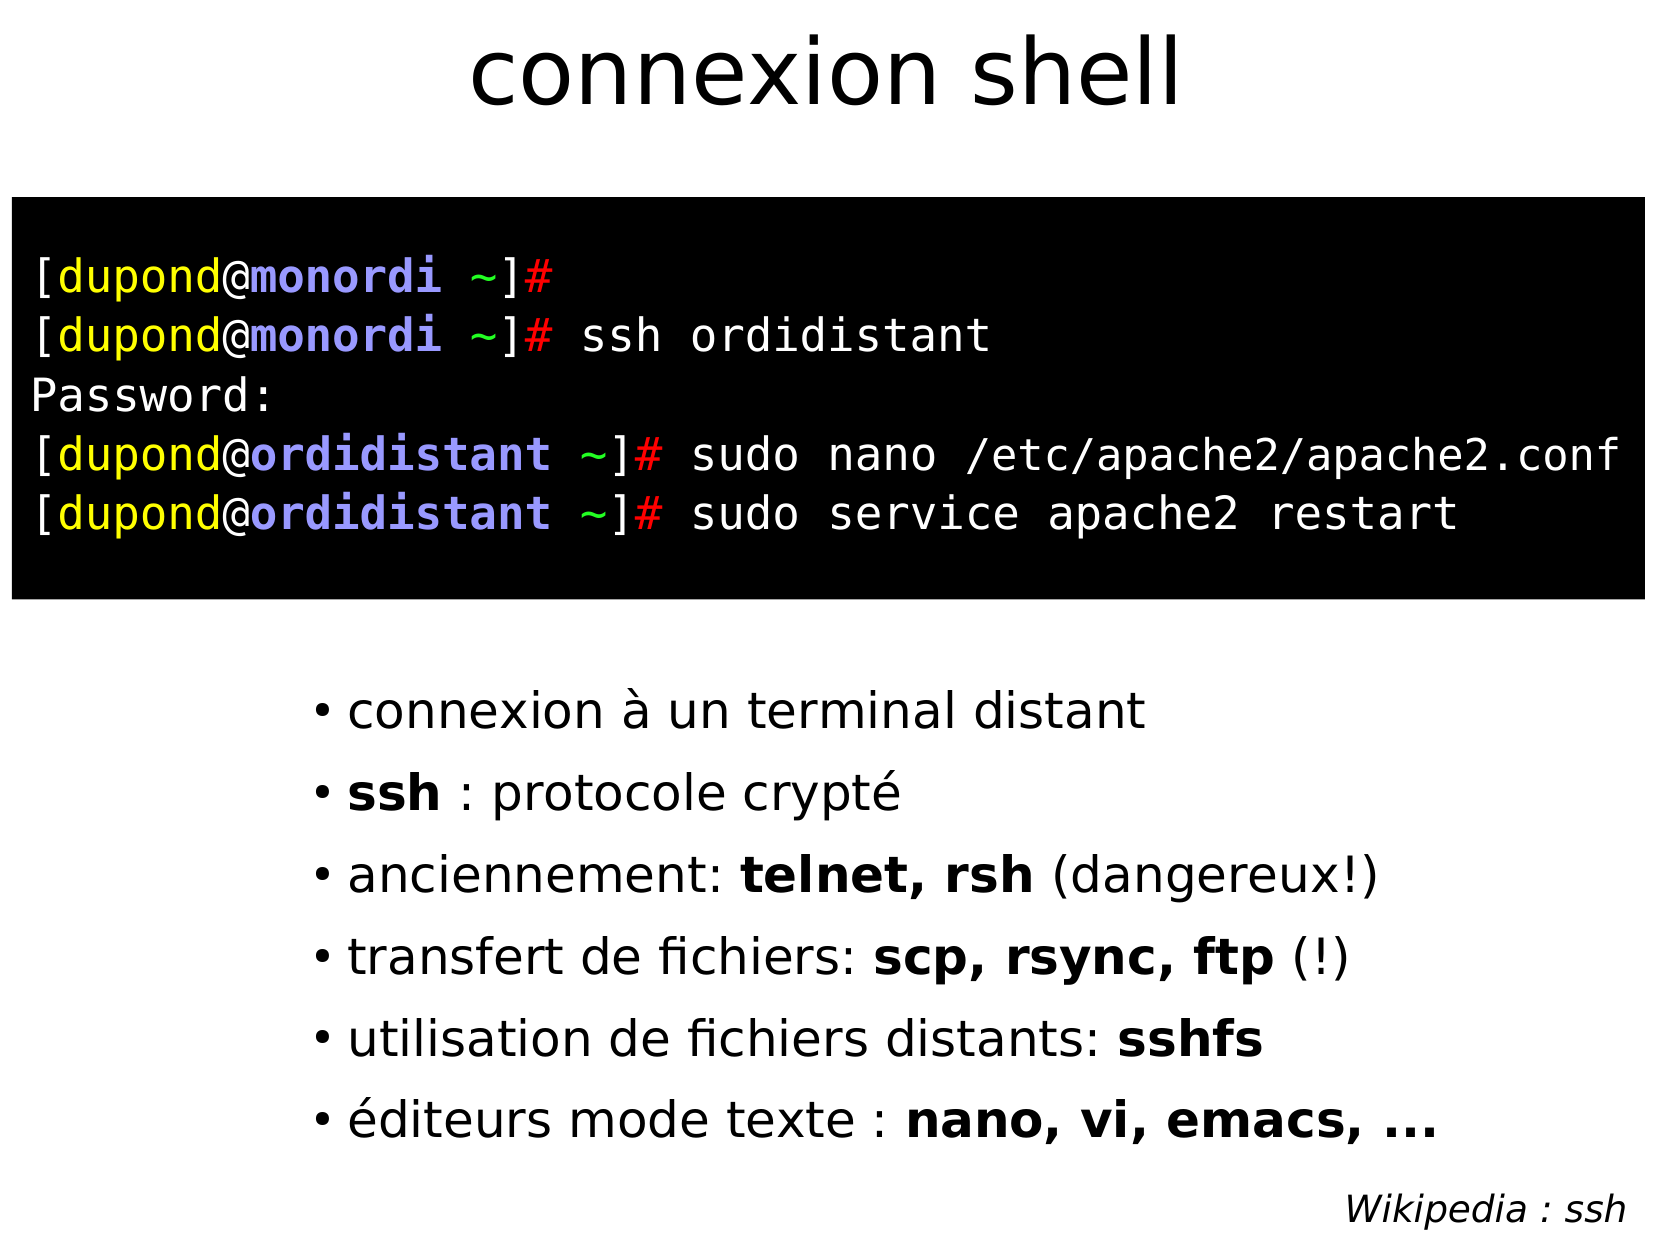

# connexion shell
[dupond@monordi ~]#
[dupond@monordi ~]# ssh ordidistant
Password:
[dupond@ordidistant ~]# sudo nano /etc/apache2/apache2.conf
[dupond@ordidistant ~]# sudo service apache2 restart
 connexion à un terminal distant
 ssh : protocole crypté
 anciennement: telnet, rsh (dangereux!)
 transfert de fichiers: scp, rsync, ftp (!)
 utilisation de fichiers distants: sshfs
 éditeurs mode texte : nano, vi, emacs, ...
Wikipedia : ssh